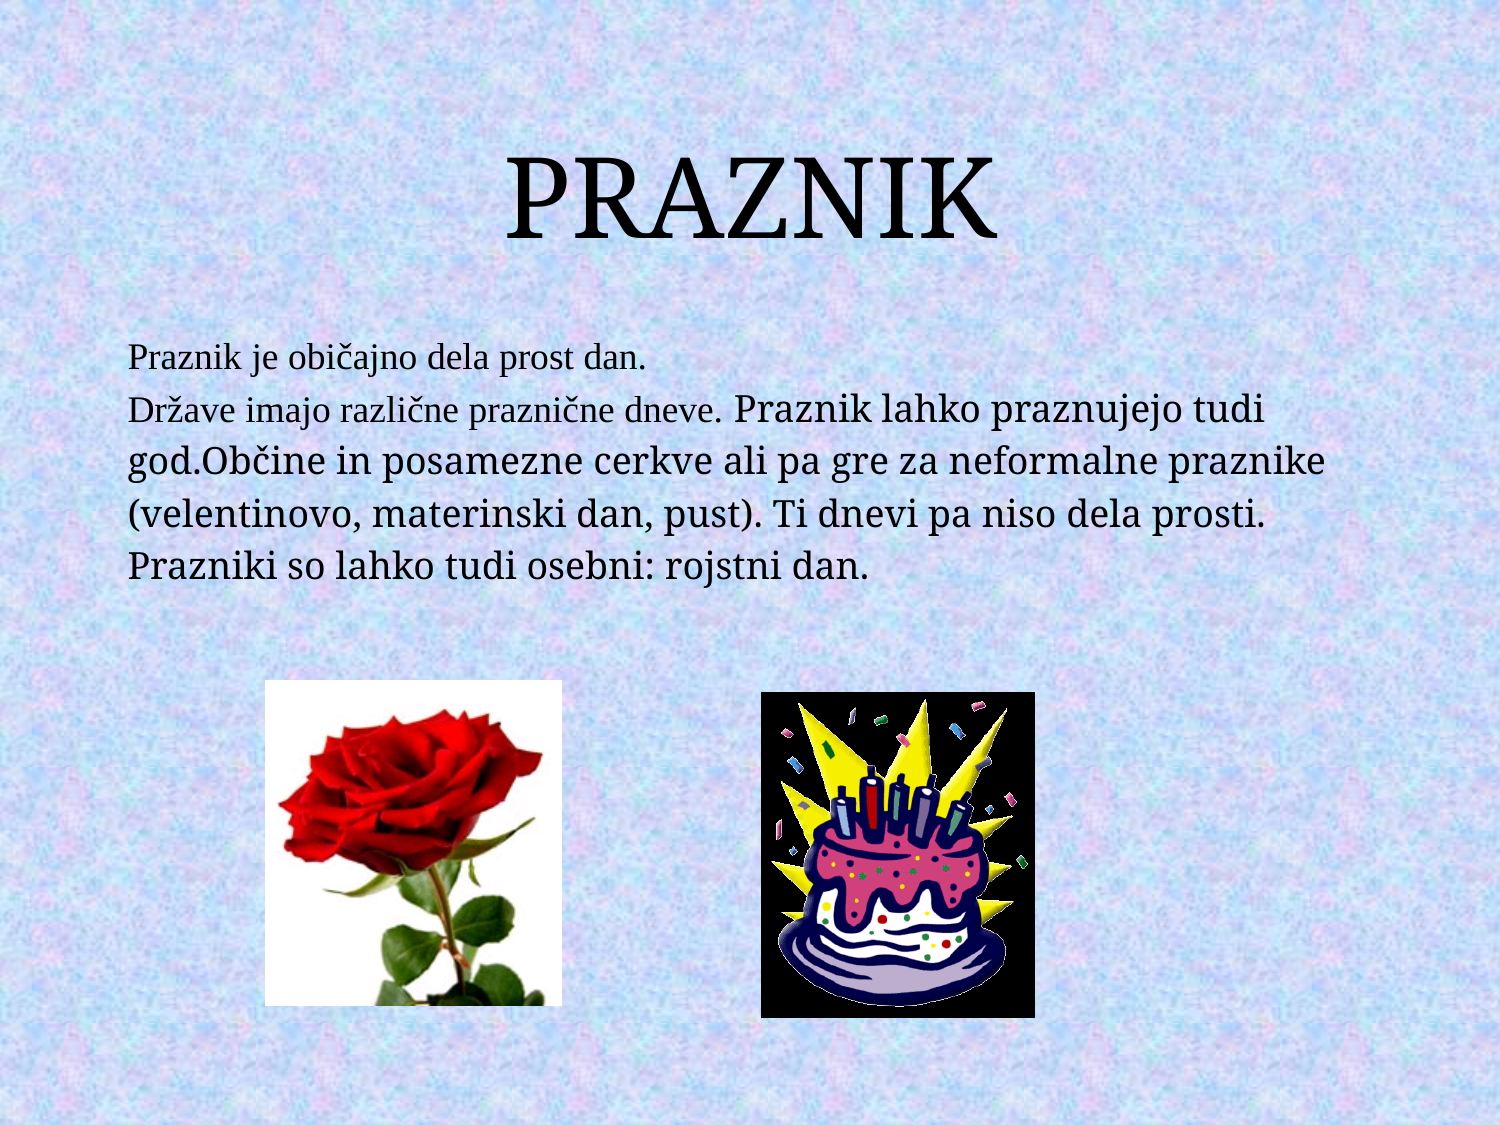

# PRAZNIK
Praznik je običajno dela prost dan.
Države imajo različne praznične dneve. Praznik lahko praznujejo tudi
god.Občine in posamezne cerkve ali pa gre za neformalne praznike
(velentinovo, materinski dan, pust). Ti dnevi pa niso dela prosti.
Prazniki so lahko tudi osebni: rojstni dan.